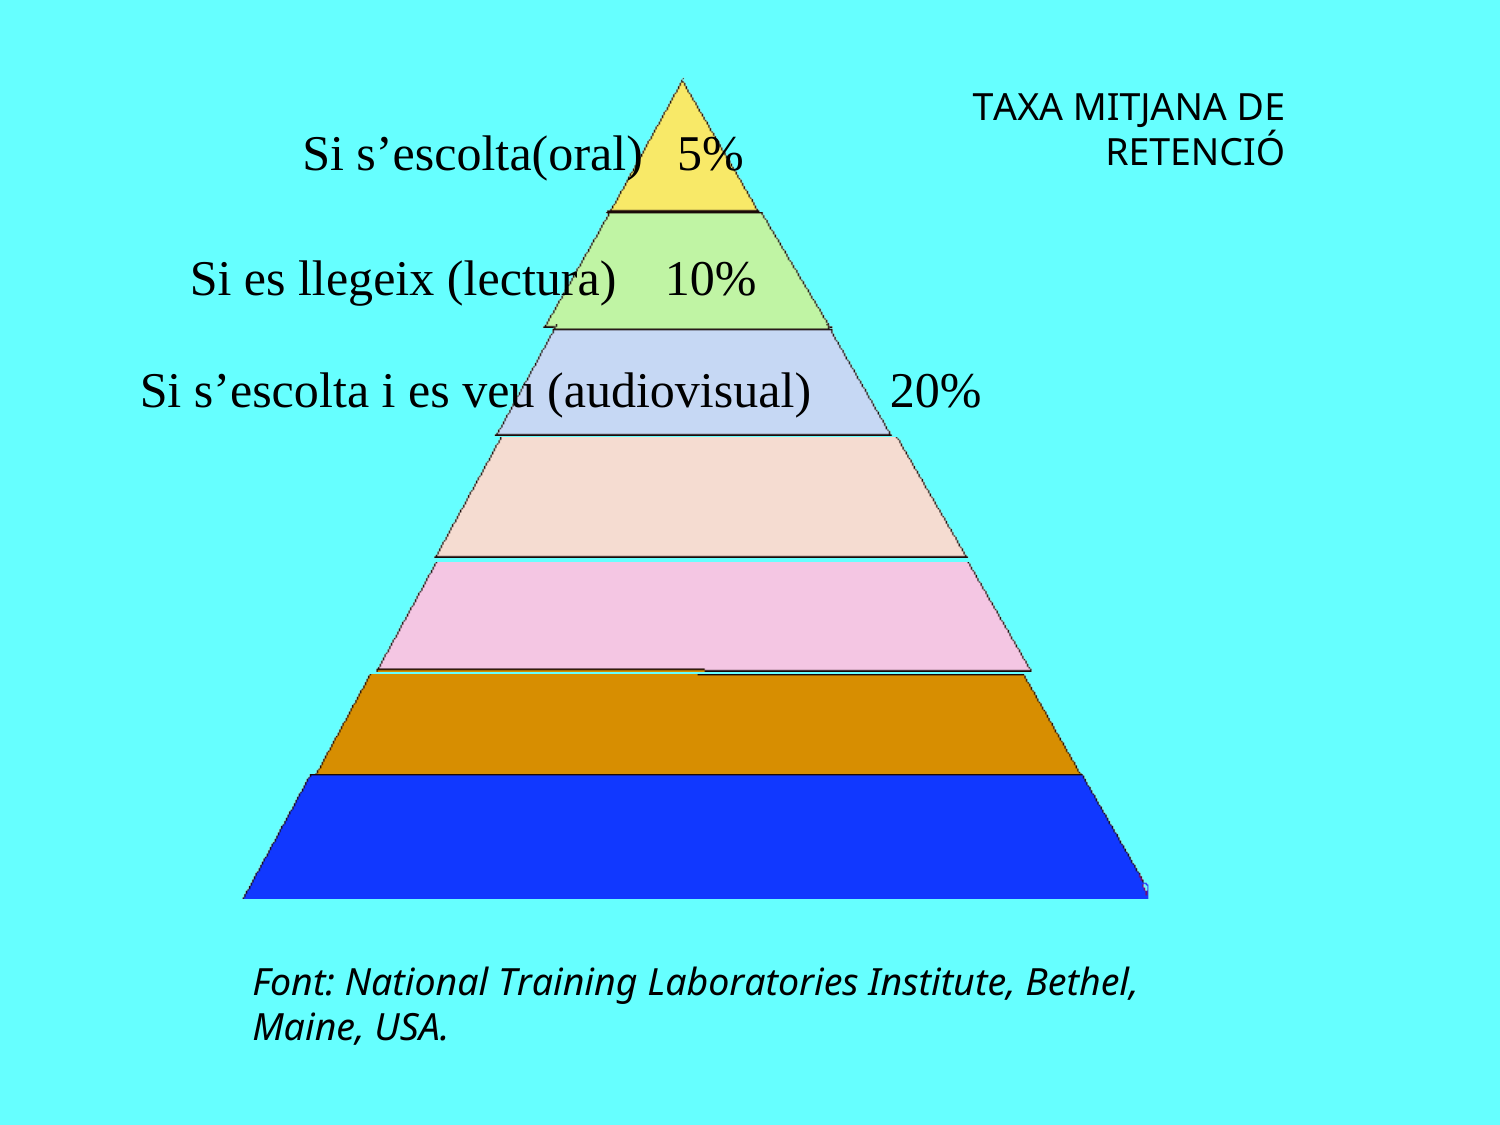

TAXA MITJANA DE RETENCIÓ
Si s’escolta(oral)
5%
Si es llegeix (lectura)
10%
Si s’escolta i es veu (audiovisual)
20%
Font: National Training Laboratories Institute, Bethel, Maine, USA.